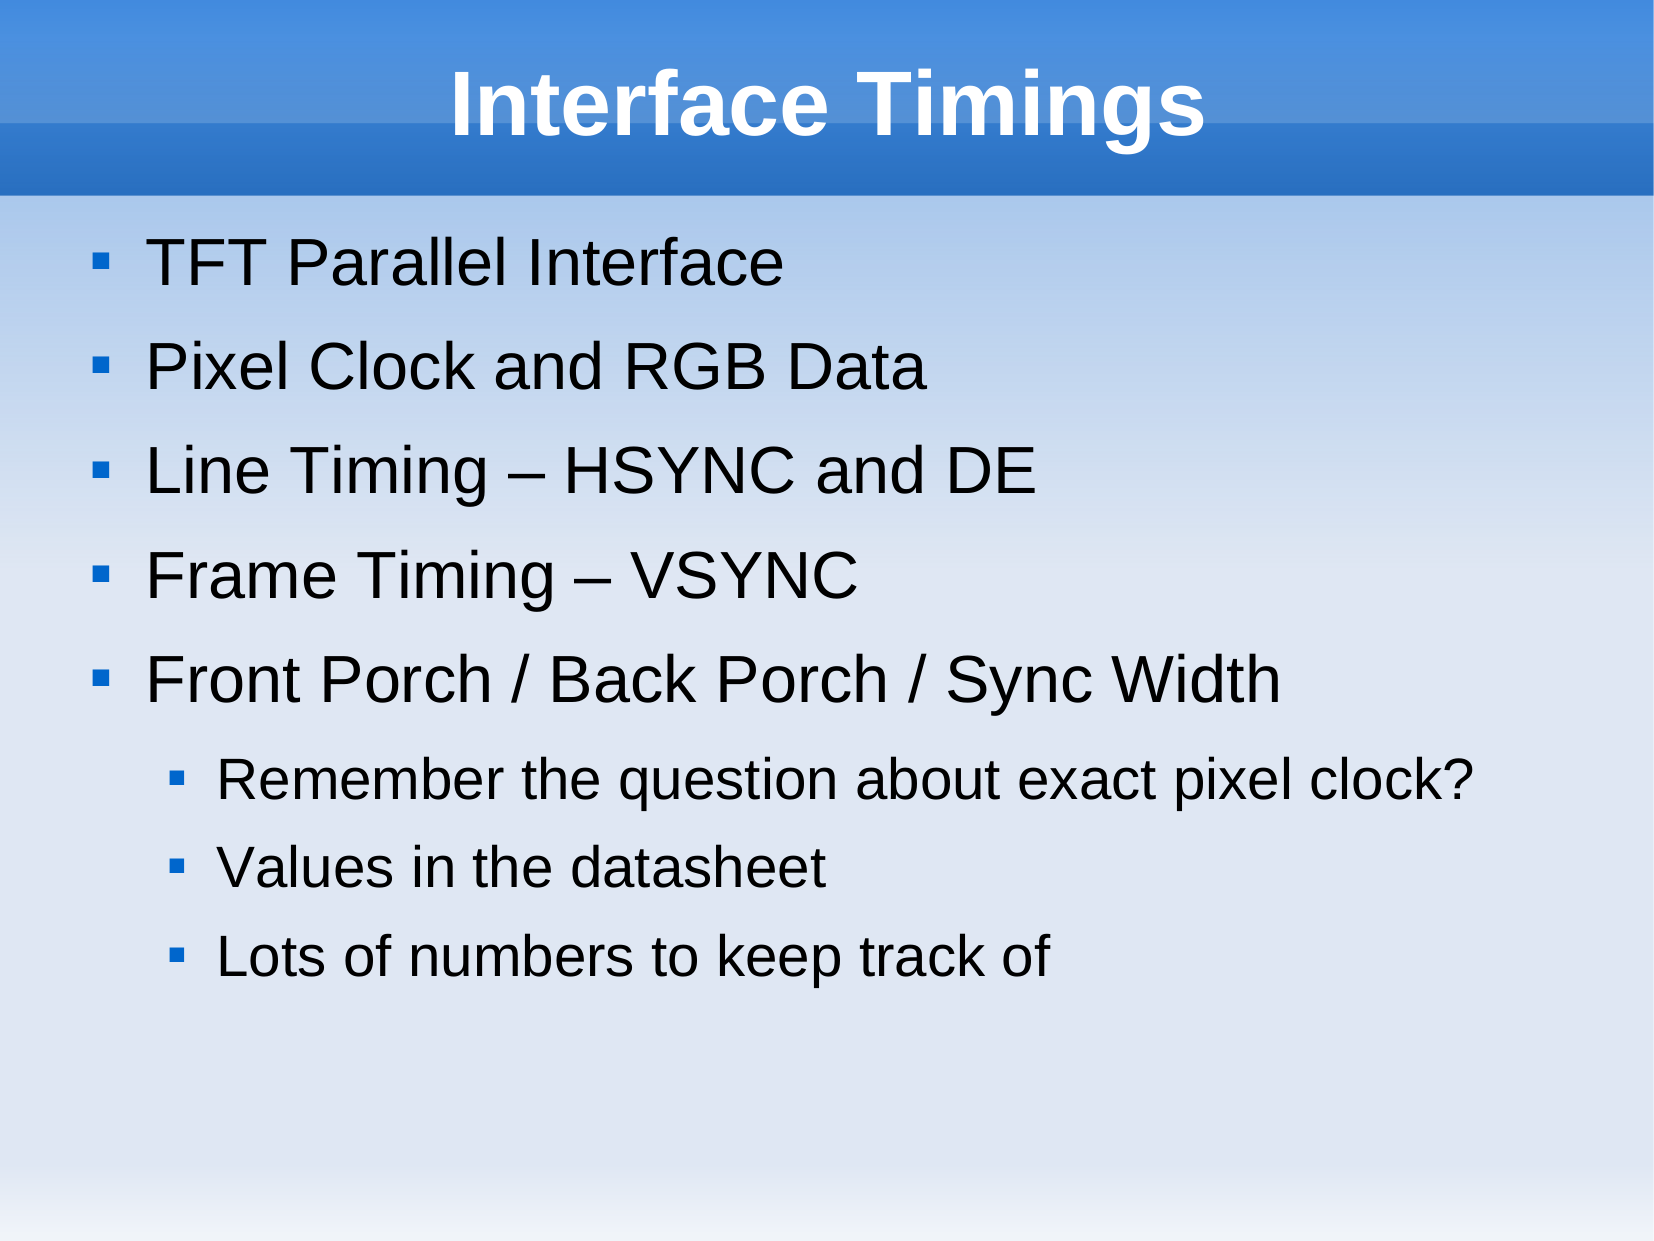

# Interface Timings
TFT Parallel Interface
Pixel Clock and RGB Data
Line Timing – HSYNC and DE
Frame Timing – VSYNC
Front Porch / Back Porch / Sync Width
Remember the question about exact pixel clock?
Values in the datasheet
Lots of numbers to keep track of